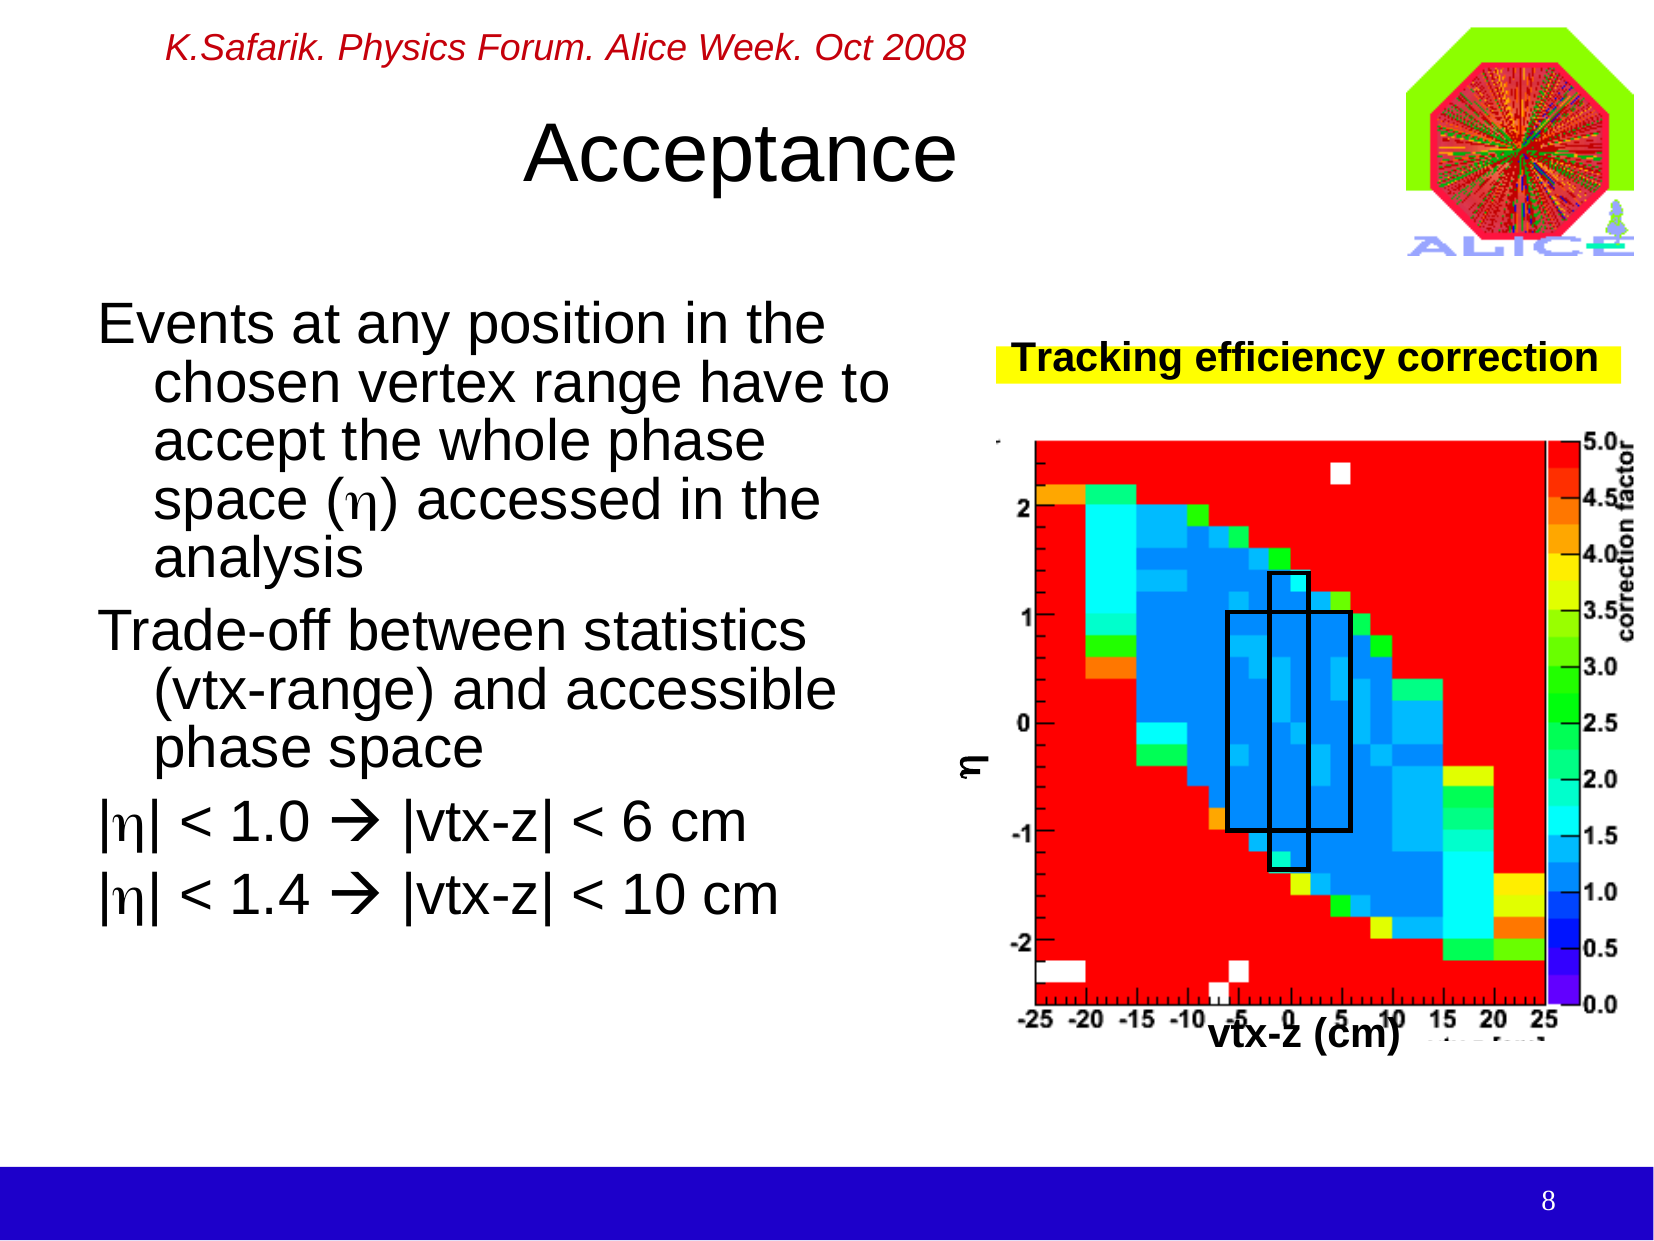

K.Safarik. Physics Forum. Alice Week. Oct 2008
# Acceptance
Events at any position in the chosen vertex range have to accept the whole phase space () accessed in the analysis
Trade-off between statistics (vtx-range) and accessible phase space
|| < 1.0  |vtx-z| < 6 cm
|| < 1.4  |vtx-z| < 10 cm
Tracking efficiency correction

vtx-z (cm)
8